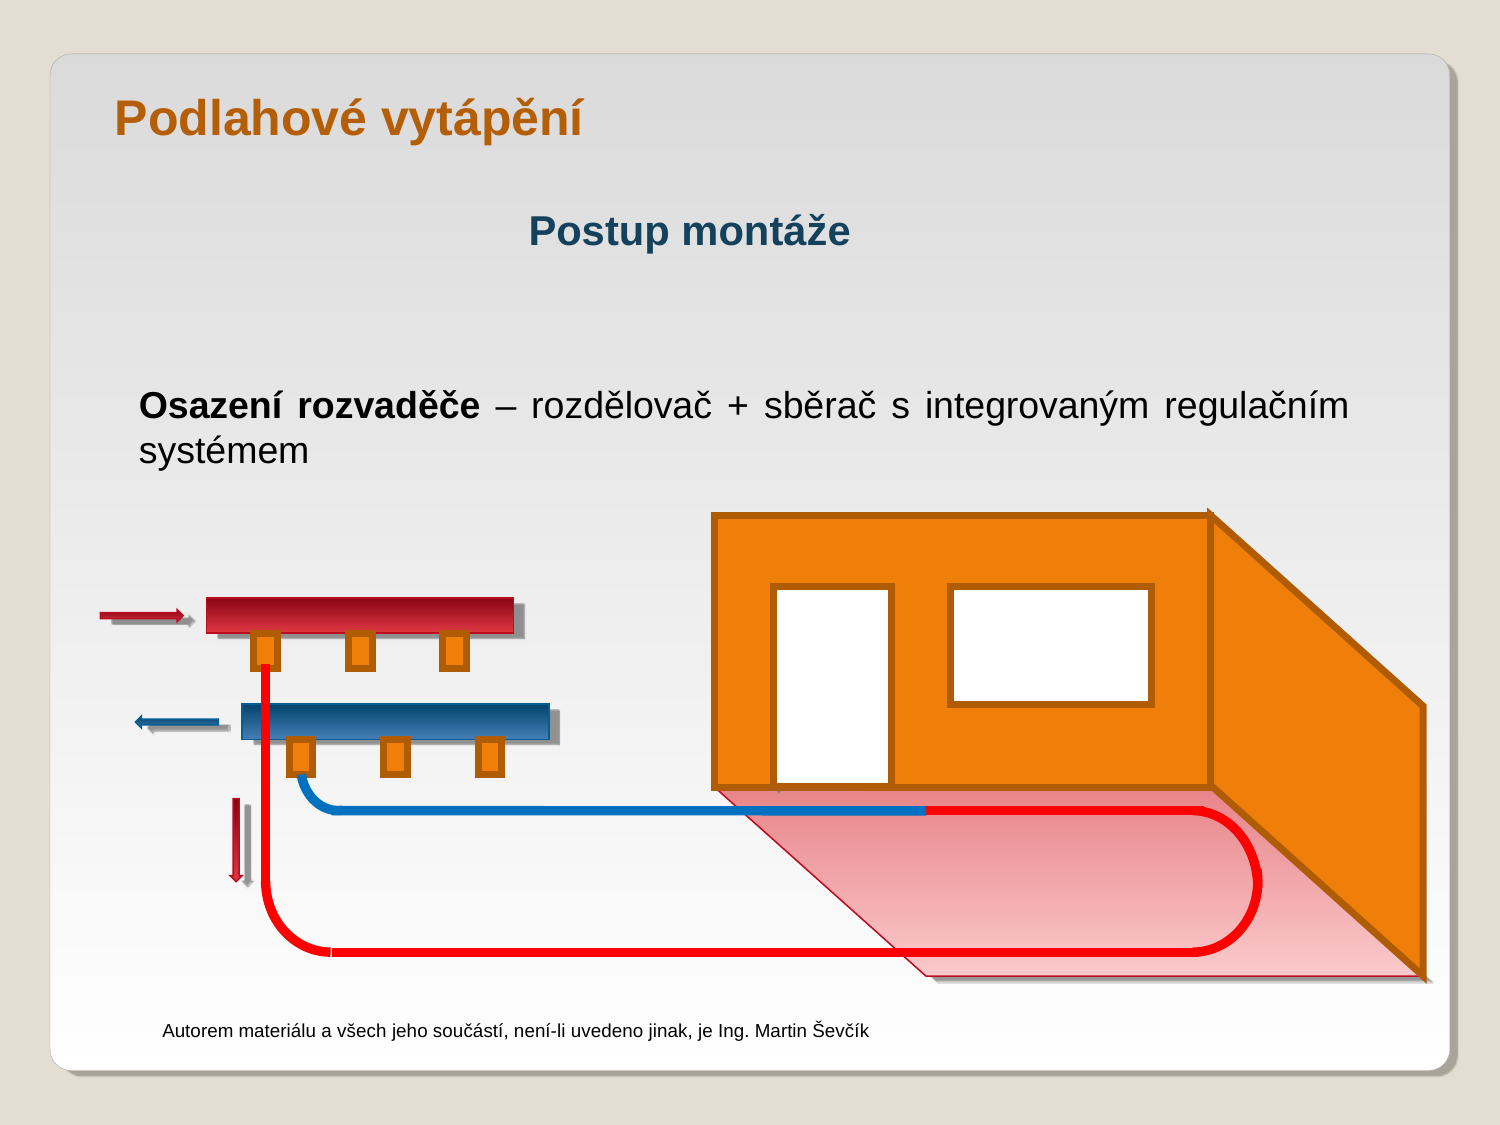

Podlahové vytápění
Postup montáže
Osazení rozvaděče – rozdělovač + sběrač s integrovaným regulačním systémem
Autorem materiálu a všech jeho součástí, není-li uvedeno jinak, je Ing. Martin Ševčík